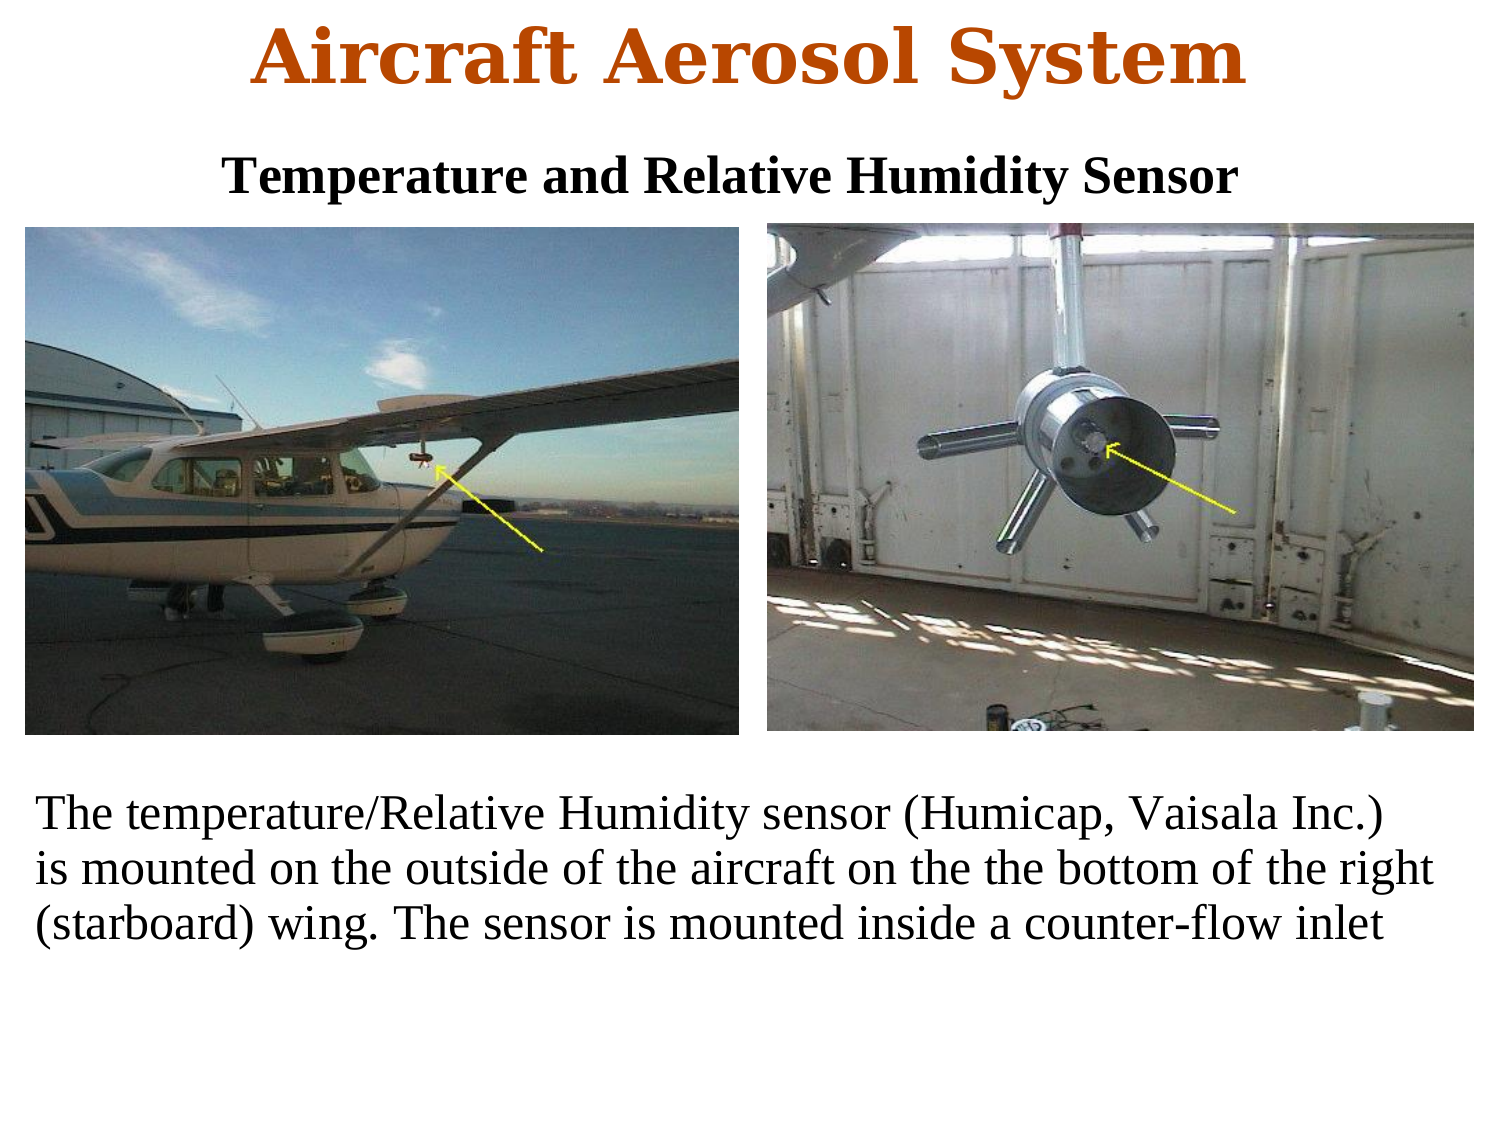

# Aircraft Aerosol System
Temperature and Relative Humidity Sensor
The temperature/Relative Humidity sensor (Humicap, Vaisala Inc.)
is mounted on the outside of the aircraft on the the bottom of the right
(starboard) wing. The sensor is mounted inside a counter-flow inlet